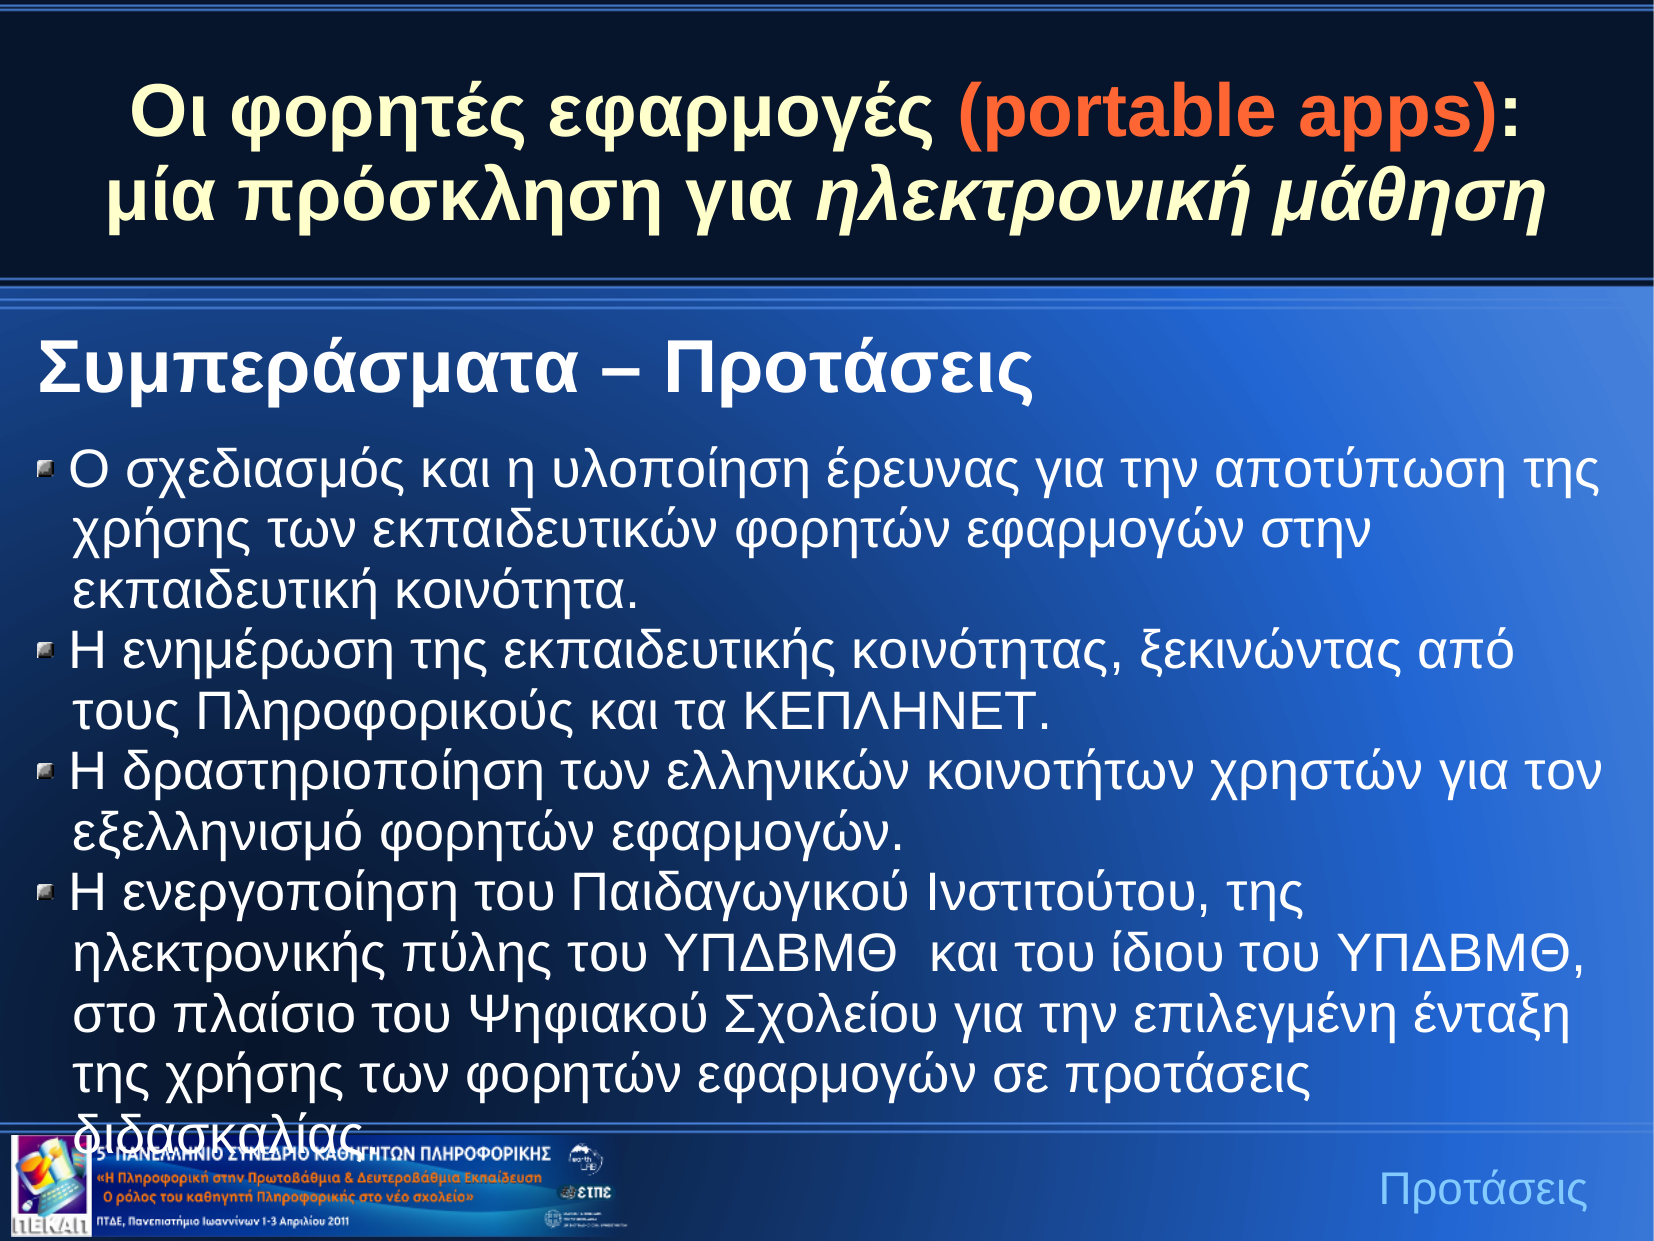

# Οι φορητές εφαρμογές (portable apps): μία πρόσκληση για ηλεκτρονική μάθηση
Συμπεράσματα – Προτάσεις
 Ο σχεδιασμός και η υλοποίηση έρευνας για την αποτύπωση της χρήσης των εκπαιδευτικών φορητών εφαρμογών στην εκπαιδευτική κοινότητα.
 Η ενημέρωση της εκπαιδευτικής κοινότητας, ξεκινώντας από τους Πληροφορικούς και τα ΚΕΠΛΗΝΕΤ.
 Η δραστηριοποίηση των ελληνικών κοινοτήτων χρηστών για τον εξελληνισμό φορητών εφαρμογών.
 Η ενεργοποίηση του Παιδαγωγικού Ινστιτούτου, της ηλεκτρονικής πύλης του ΥΠΔΒΜΘ και του ίδιου του ΥΠΔΒΜΘ, στο πλαίσιο του Ψηφιακού Σχολείου για την επιλεγμένη ένταξη της χρήσης των φορητών εφαρμογών σε προτάσεις διδασκαλίας.
 Προτάσεις